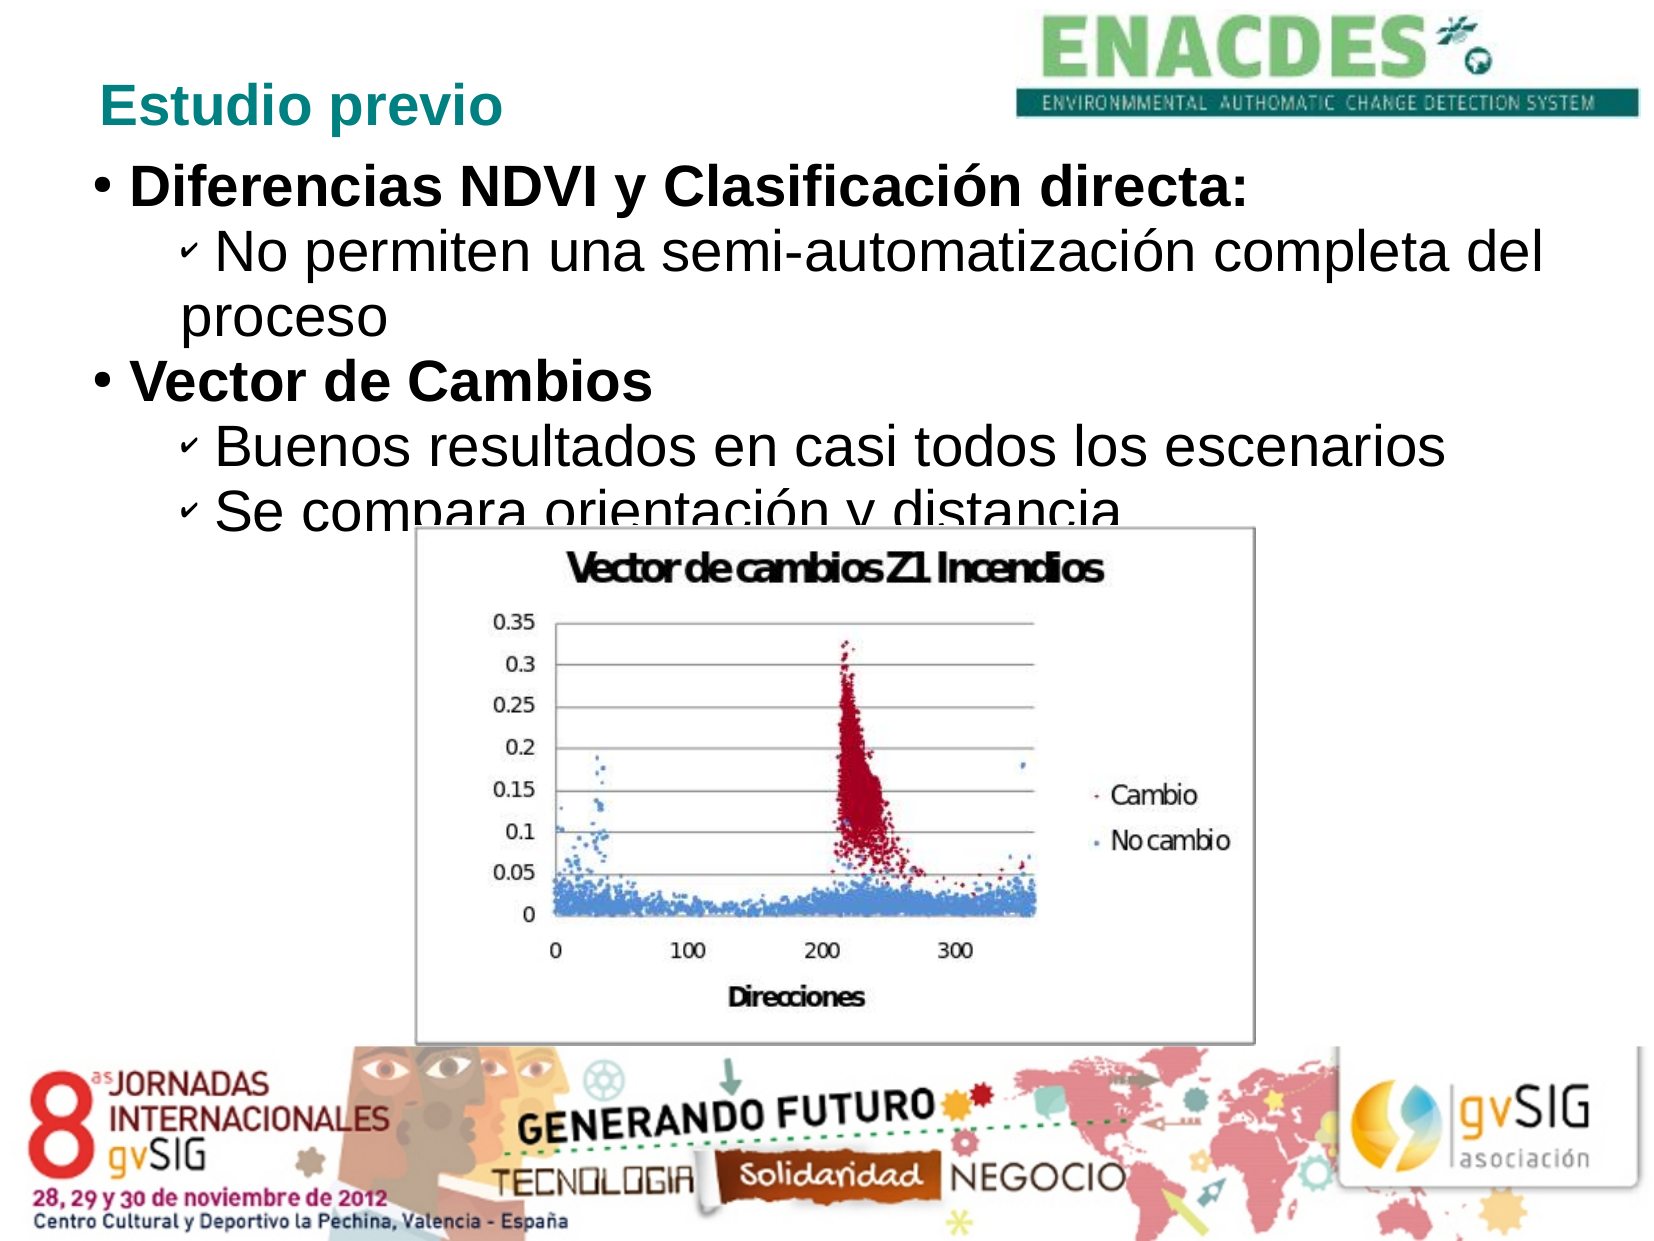

Estudio previo
# Diferencias NDVI y Clasificación directa:
 No permiten una semi-automatización completa del proceso
 Vector de Cambios
 Buenos resultados en casi todos los escenarios
 Se compara orientación y distancia